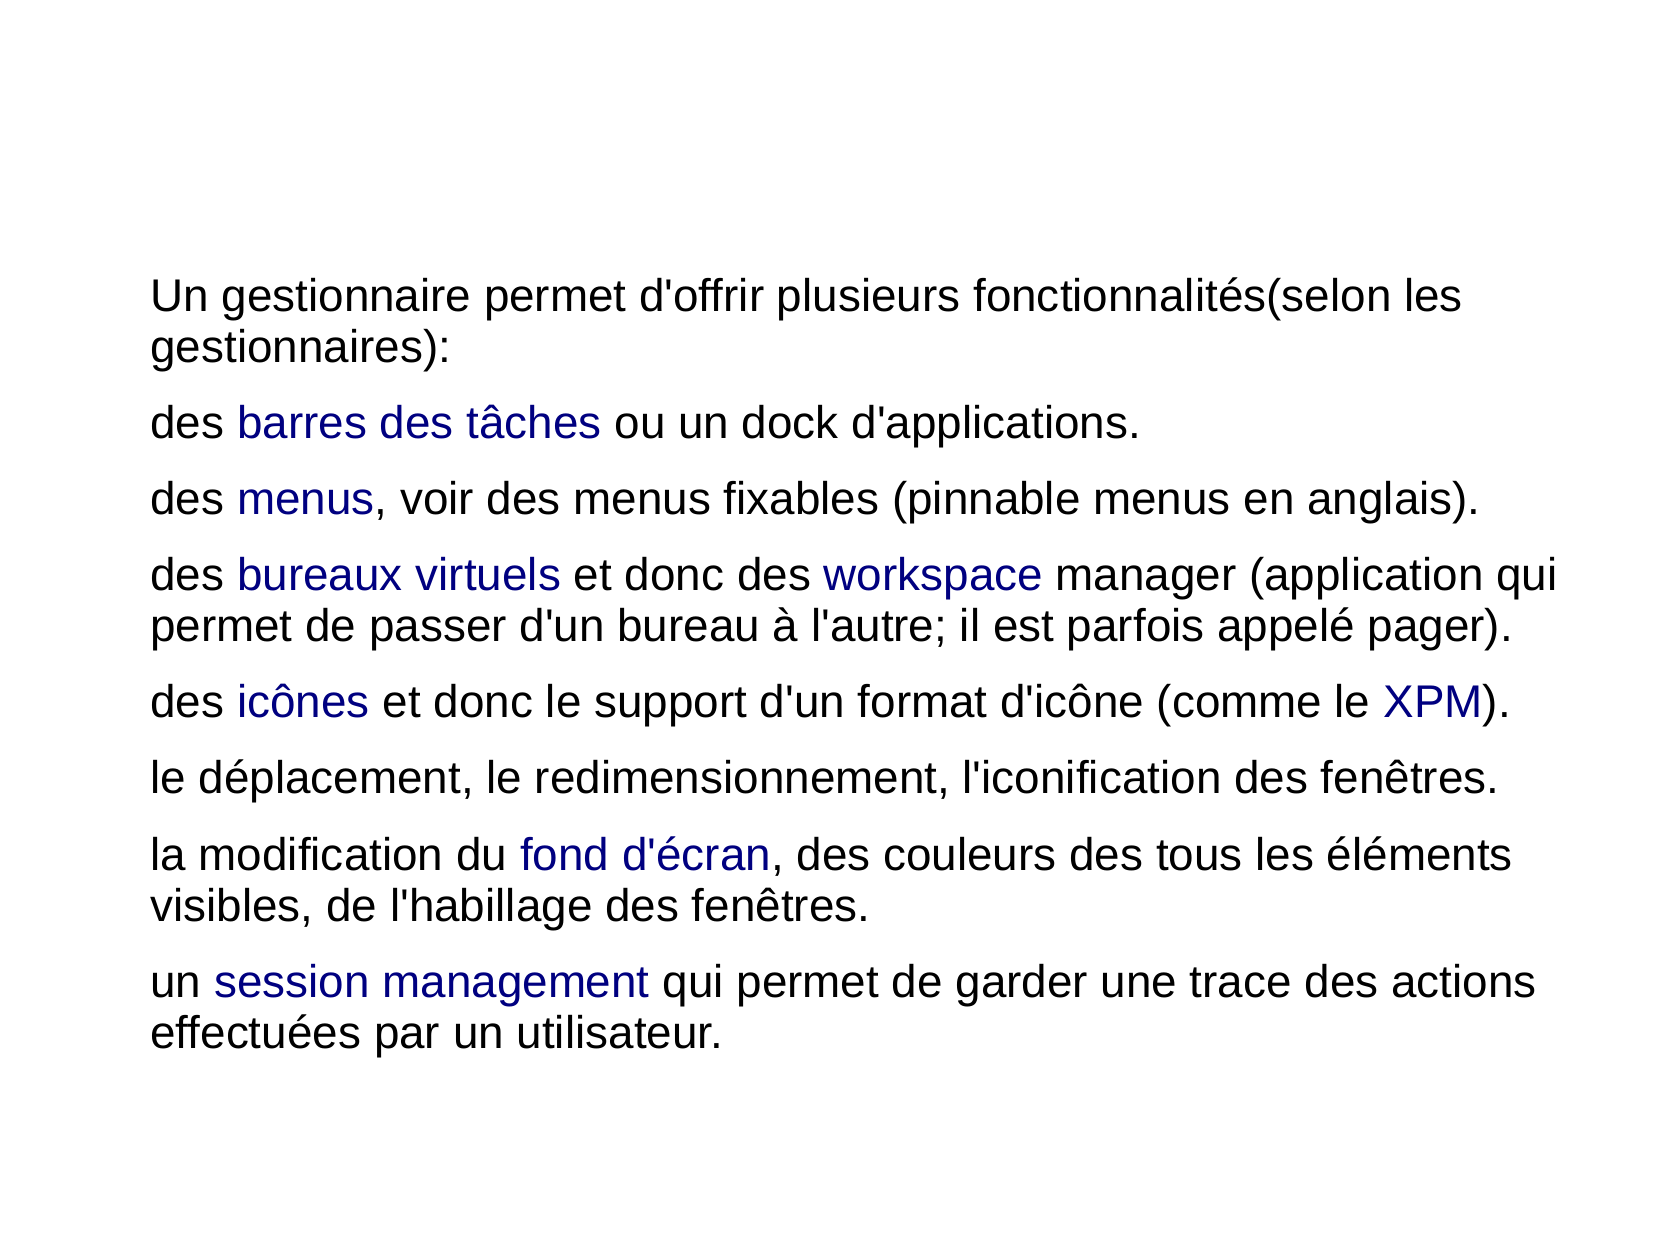

Un gestionnaire permet d'offrir plusieurs fonctionnalités(selon les gestionnaires):
des barres des tâches ou un dock d'applications.
des menus, voir des menus fixables (pinnable menus en anglais).
des bureaux virtuels et donc des workspace manager (application qui permet de passer d'un bureau à l'autre; il est parfois appelé pager).
des icônes et donc le support d'un format d'icône (comme le XPM).
le déplacement, le redimensionnement, l'iconification des fenêtres.
la modification du fond d'écran, des couleurs des tous les éléments visibles, de l'habillage des fenêtres.
un session management qui permet de garder une trace des actions effectuées par un utilisateur.